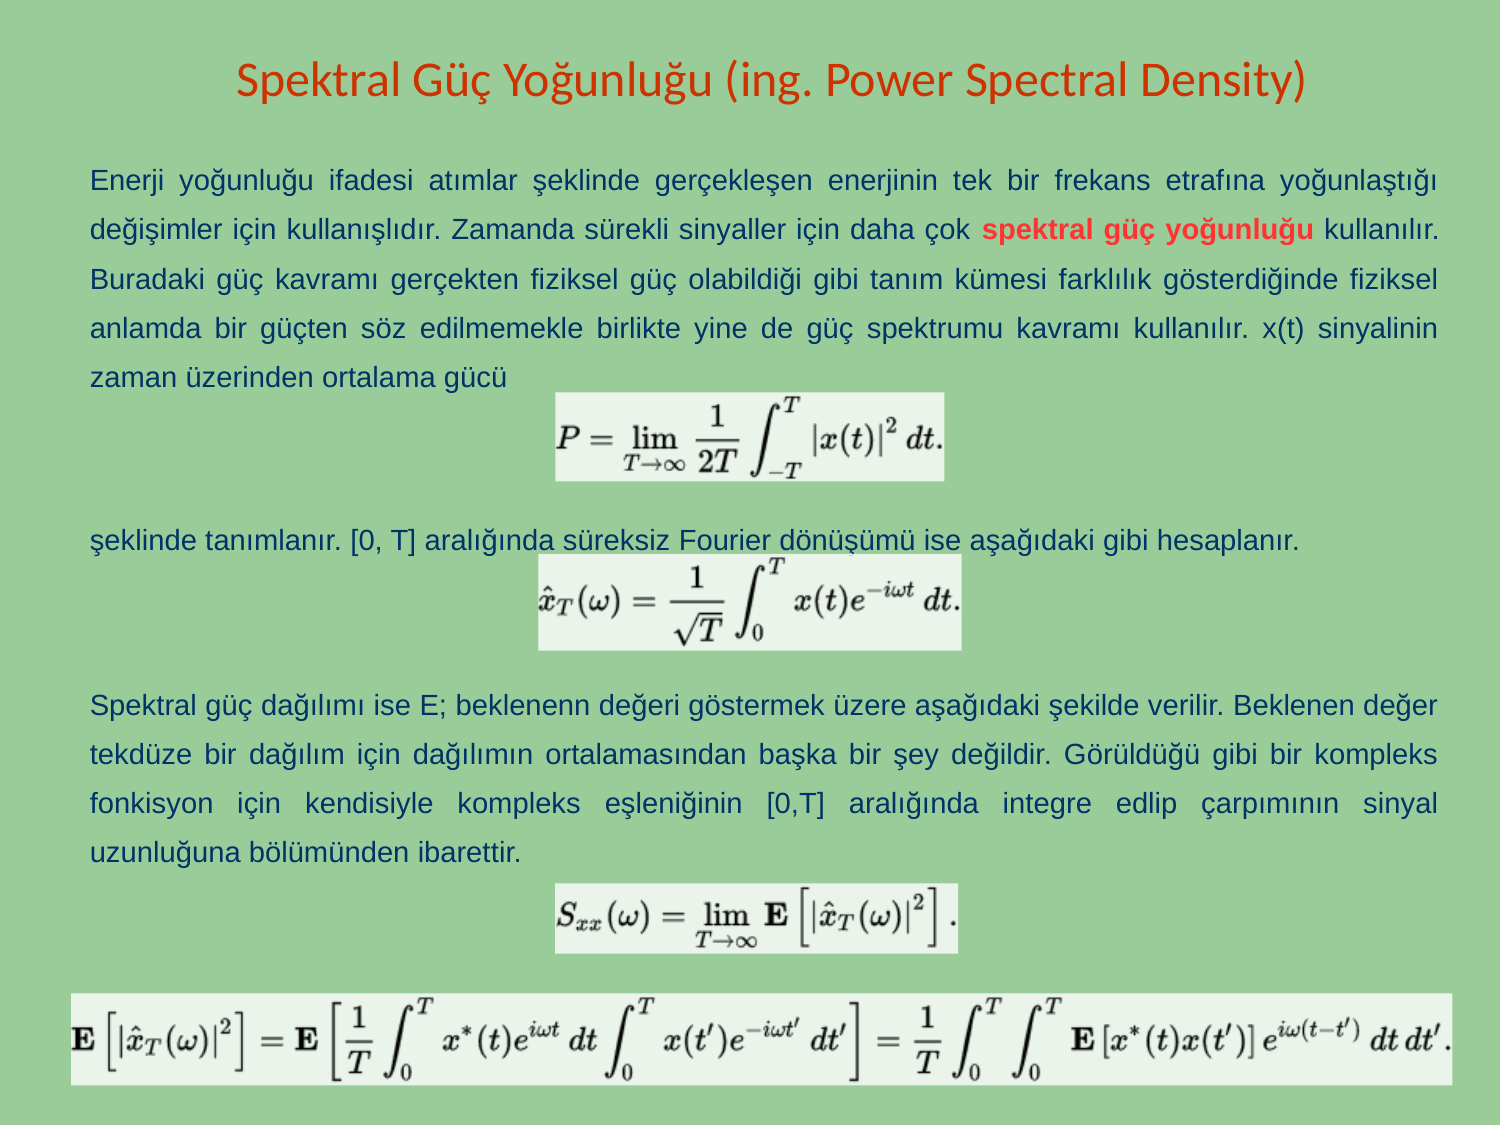

# Spektral Güç Yoğunluğu (ing. Power Spectral Density)
Enerji yoğunluğu ifadesi atımlar şeklinde gerçekleşen enerjinin tek bir frekans etrafına yoğunlaştığı değişimler için kullanışlıdır. Zamanda sürekli sinyaller için daha çok spektral güç yoğunluğu kullanılır. Buradaki güç kavramı gerçekten fiziksel güç olabildiği gibi tanım kümesi farklılık gösterdiğinde fiziksel anlamda bir güçten söz edilmemekle birlikte yine de güç spektrumu kavramı kullanılır. x(t) sinyalinin zaman üzerinden ortalama gücü
şeklinde tanımlanır. [0, T] aralığında süreksiz Fourier dönüşümü ise aşağıdaki gibi hesaplanır.
Spektral güç dağılımı ise E; beklenenn değeri göstermek üzere aşağıdaki şekilde verilir. Beklenen değer tekdüze bir dağılım için dağılımın ortalamasından başka bir şey değildir. Görüldüğü gibi bir kompleks fonkisyon için kendisiyle kompleks eşleniğinin [0,T] aralığında integre edlip çarpımının sinyal uzunluğuna bölümünden ibarettir.